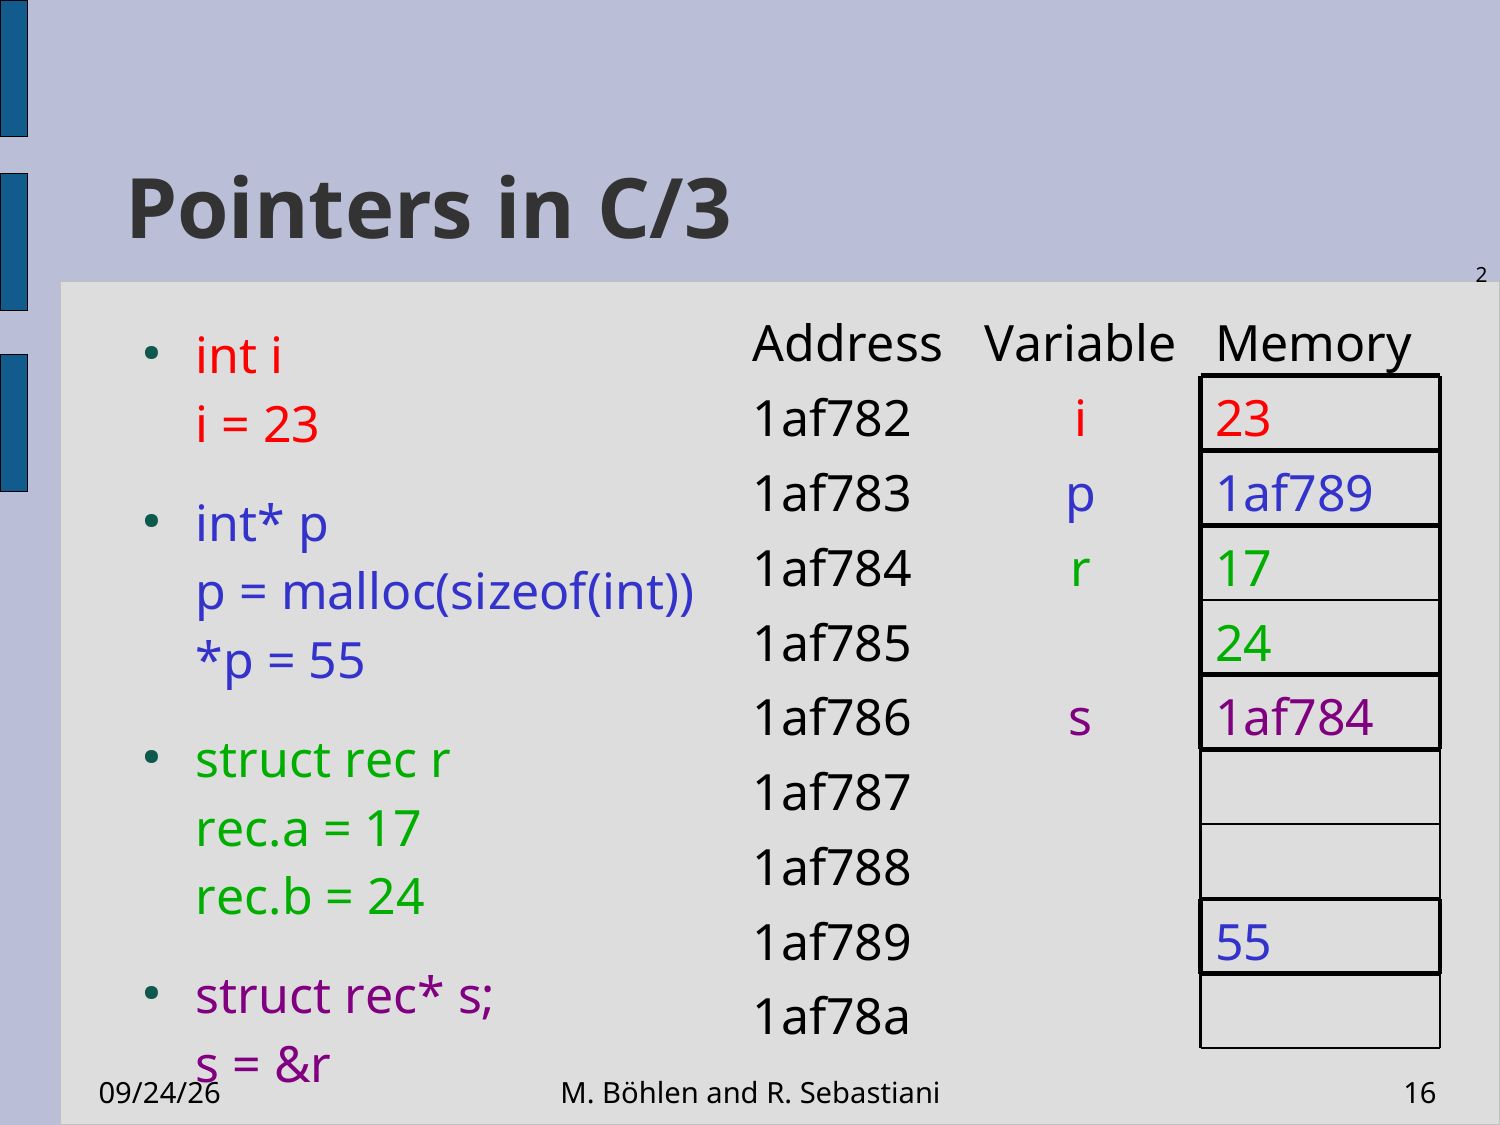

# Pointers in C/3
Address
Variable
Memory
1af782
i
23
1af783
p
1af789
1af784
r
17
1af785
24
1af786
s
1af784
1af787
1af788
1af789
55
1af78a
2
int i
i = 23
int* p
p = malloc(sizeof(int))
*p = 55
struct rec r
rec.a = 17
rec.b = 24
struct rec* s;
s = &r
M. Böhlen and R. Sebastiani
16